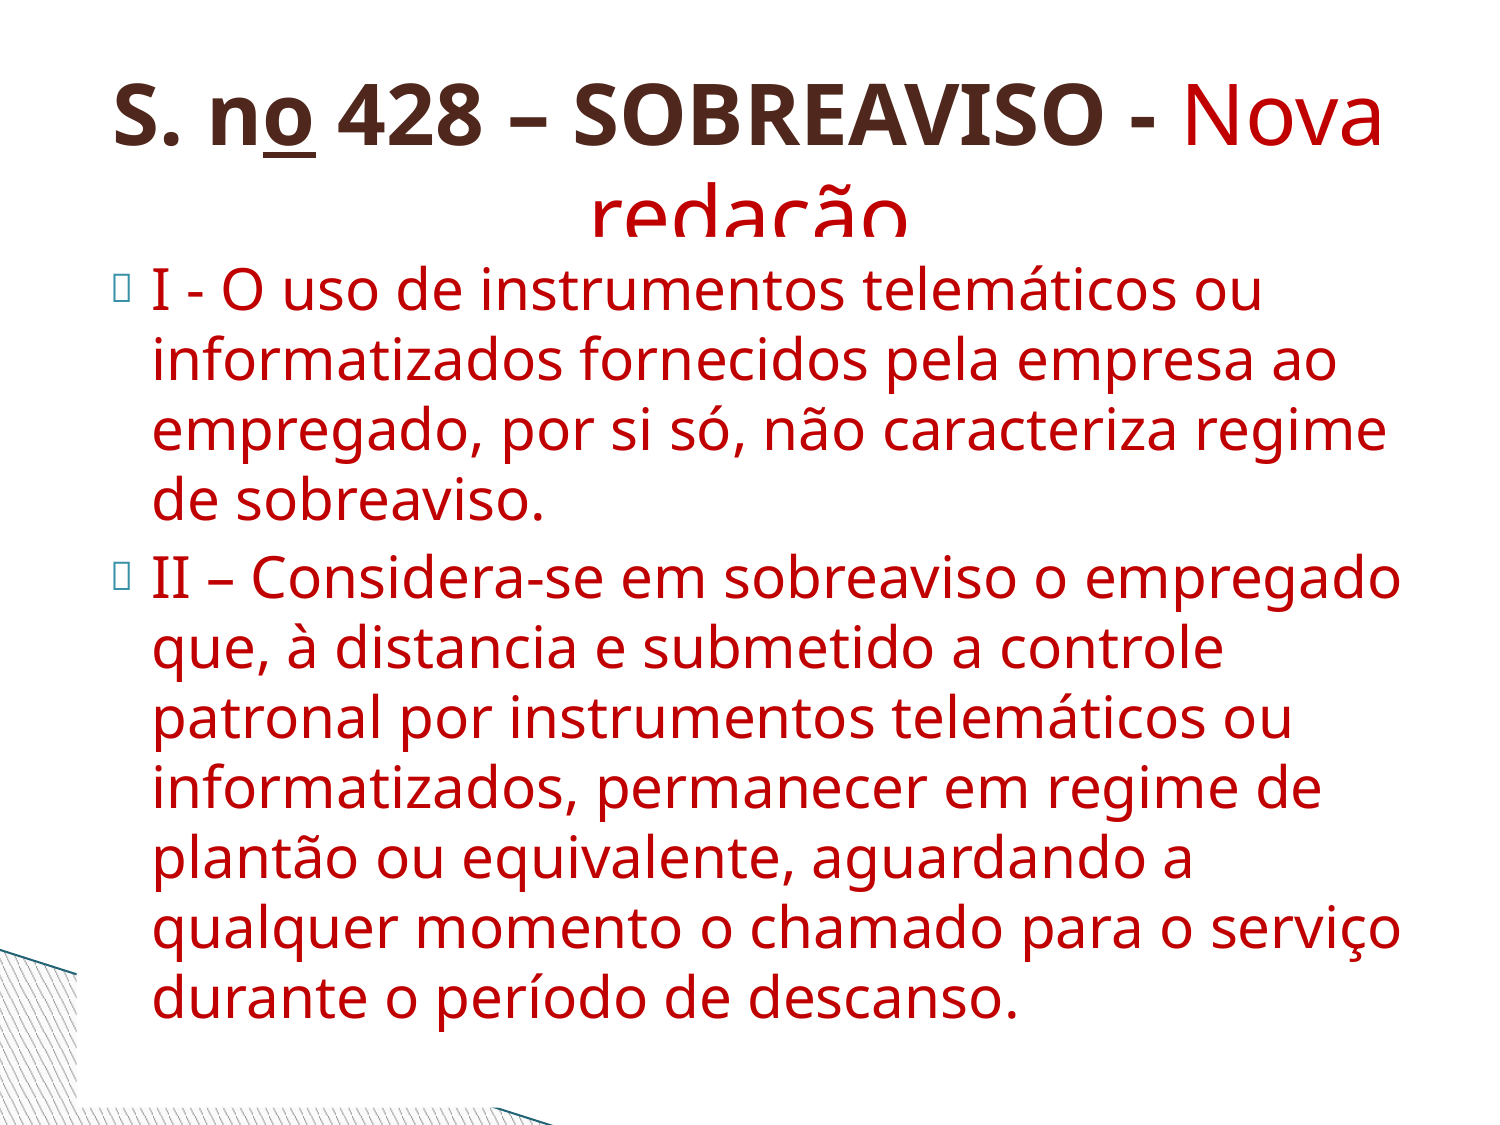

# S. no 428 – SOBREAVISO - Nova redação
I ‐ O uso de instrumentos telemáticos ou informatizados fornecidos pela empresa ao empregado, por si só, não caracteriza regime de sobreaviso.
II – Considera‐se em sobreaviso o empregado que, à distancia e submetido a controle patronal por instrumentos telemáticos ou informatizados, permanecer em regime de plantão ou equivalente, aguardando a qualquer momento o chamado para o serviço durante o período de descanso.